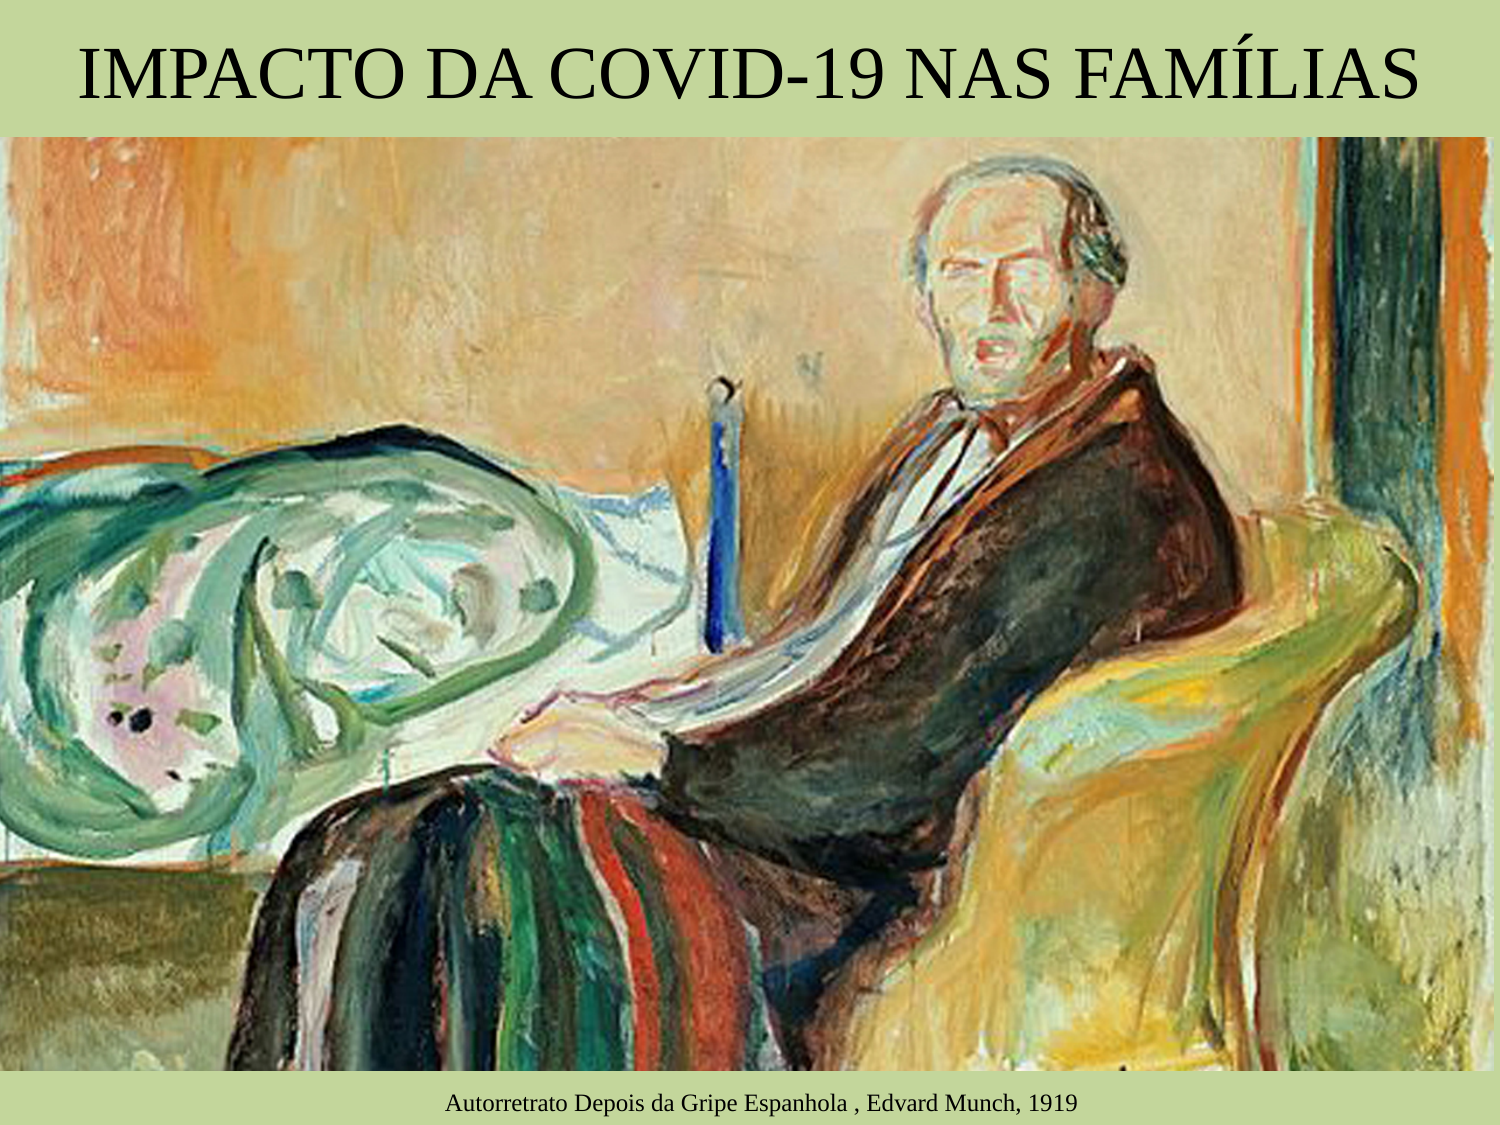

# IMPACTO DA COVID-19 NAS FAMÍLIAS
Autorretrato Depois da Gripe Espanhola , Edvard Munch, 1919